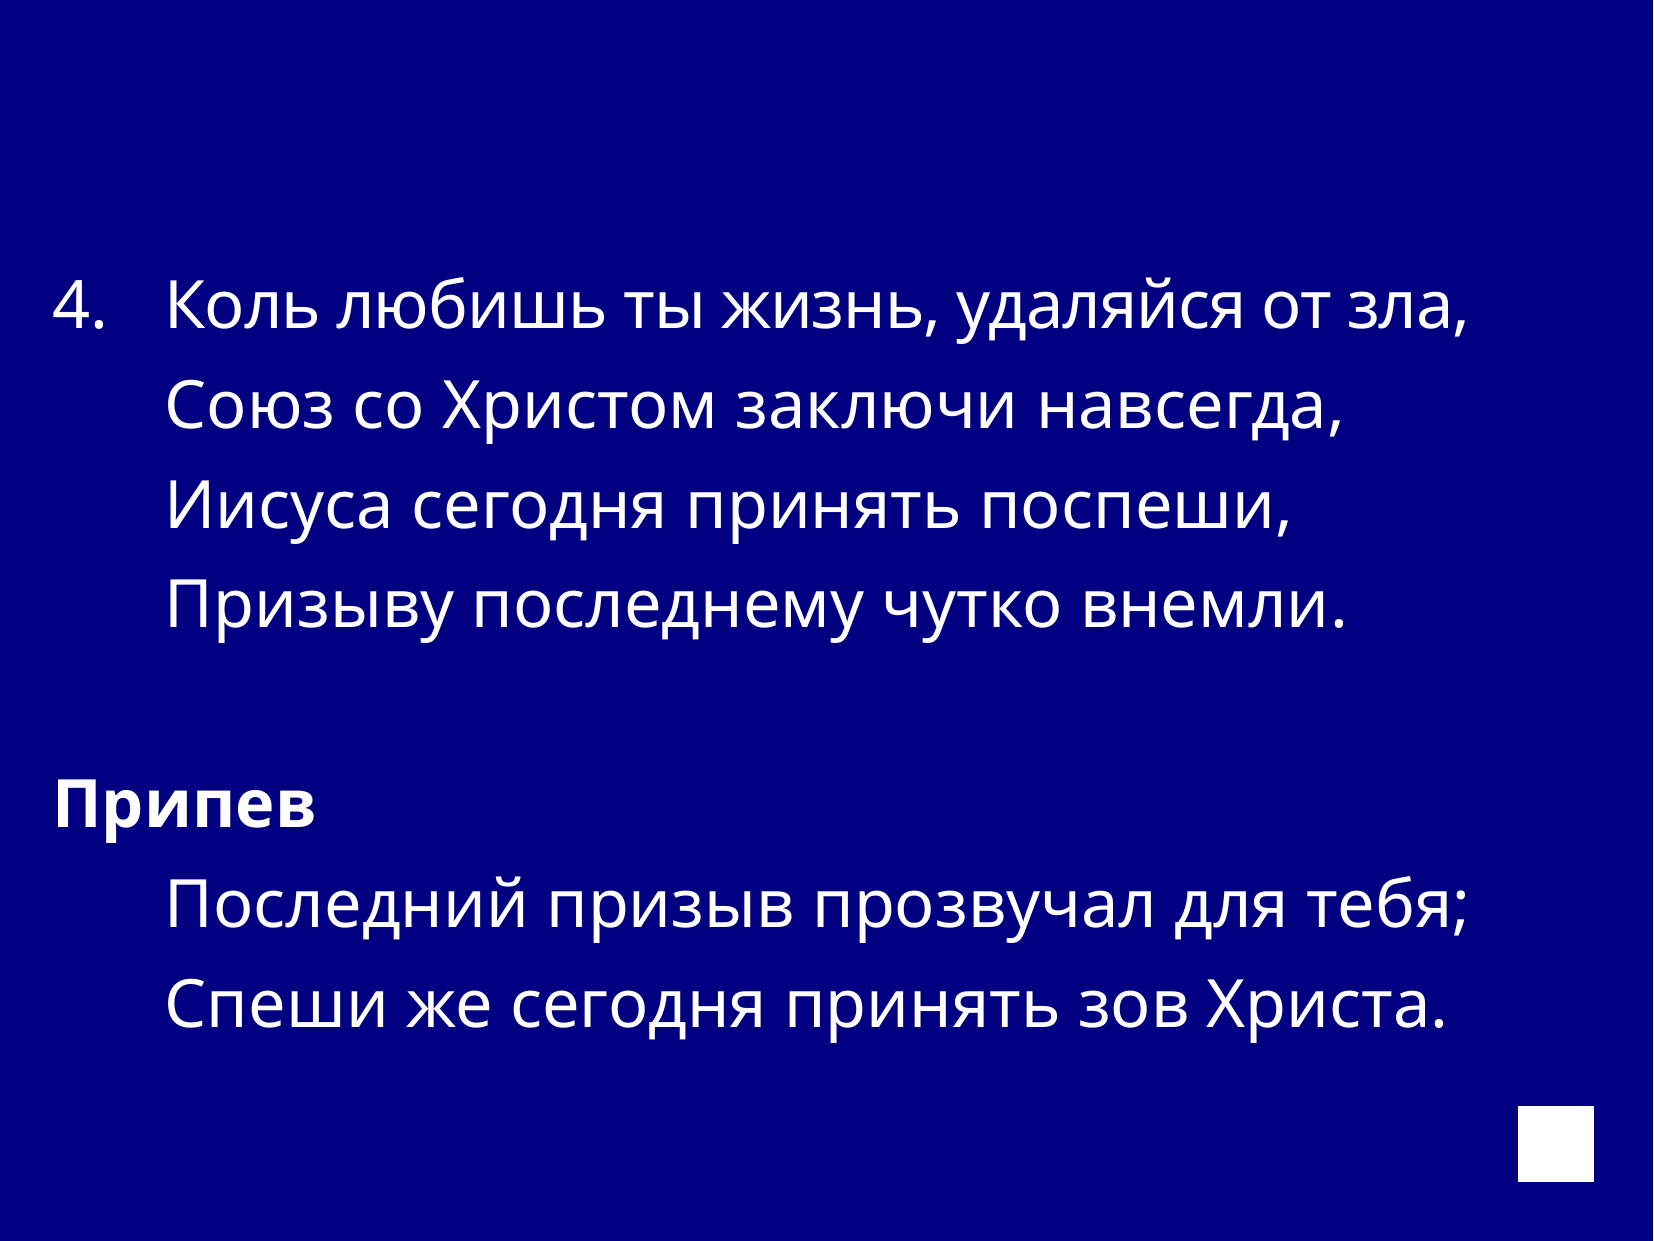

4.	Коль любишь ты жизнь, удаляйся от зла,
	Союз со Христом заключи навсегда,
	Иисуса сегодня принять поспеши,
	Призыву последнему чутко внемли.
Припев
	Последний призыв прозвучал для тебя;
	Спеши же сегодня принять зов Христа.